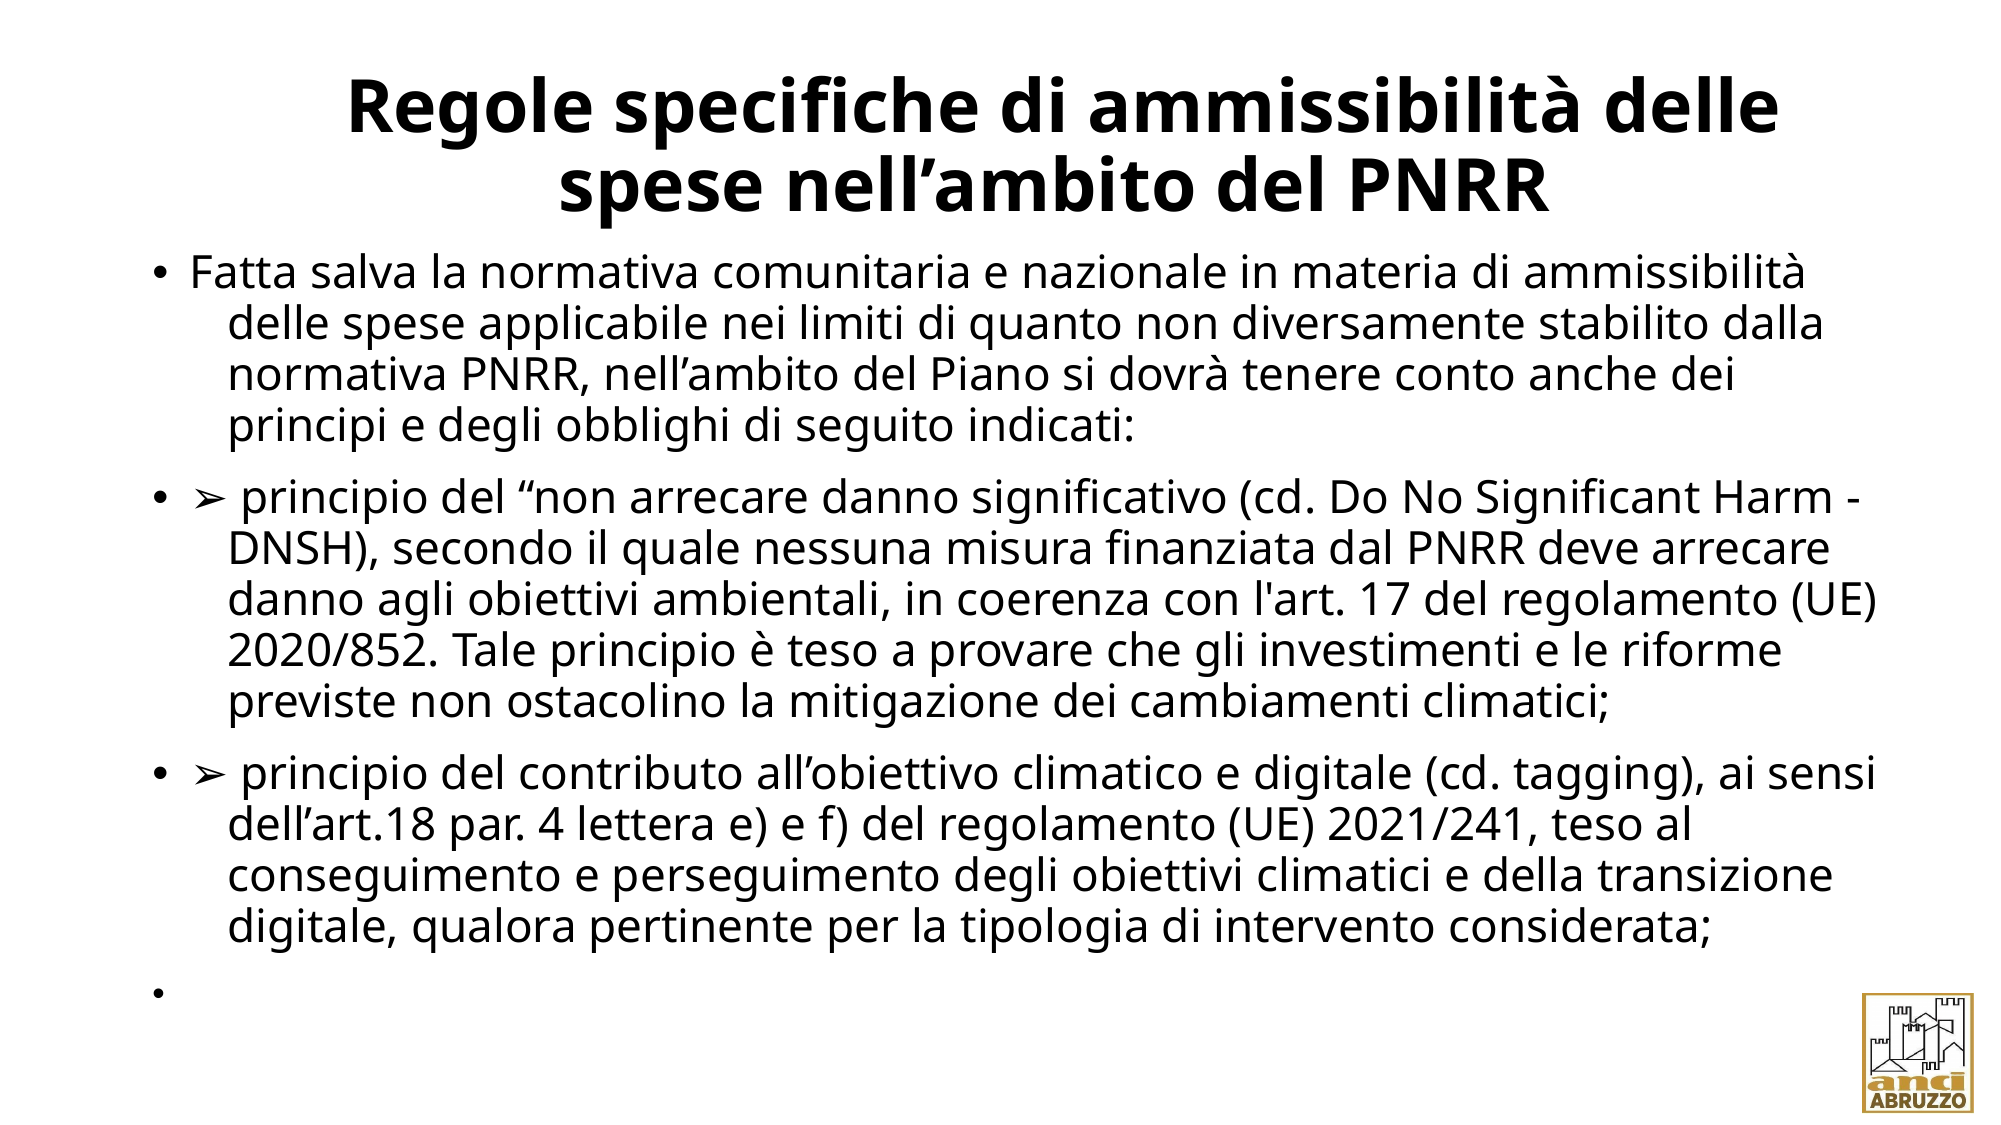

# Regole specifiche di ammissibilità delle spese nell’ambito del PNRR
Fatta salva la normativa comunitaria e nazionale in materia di ammissibilità delle spese applicabile nei limiti di quanto non diversamente stabilito dalla normativa PNRR, nell’ambito del Piano si dovrà tenere conto anche dei principi e degli obblighi di seguito indicati:
➢ principio del “non arrecare danno significativo (cd. Do No Significant Harm - DNSH), secondo il quale nessuna misura finanziata dal PNRR deve arrecare danno agli obiettivi ambientali, in coerenza con l'art. 17 del regolamento (UE) 2020/852. Tale principio è teso a provare che gli investimenti e le riforme previste non ostacolino la mitigazione dei cambiamenti climatici;
➢ principio del contributo all’obiettivo climatico e digitale (cd. tagging), ai sensi dell’art.18 par. 4 lettera e) e f) del regolamento (UE) 2021/241, teso al conseguimento e perseguimento degli obiettivi climatici e della transizione digitale, qualora pertinente per la tipologia di intervento considerata;